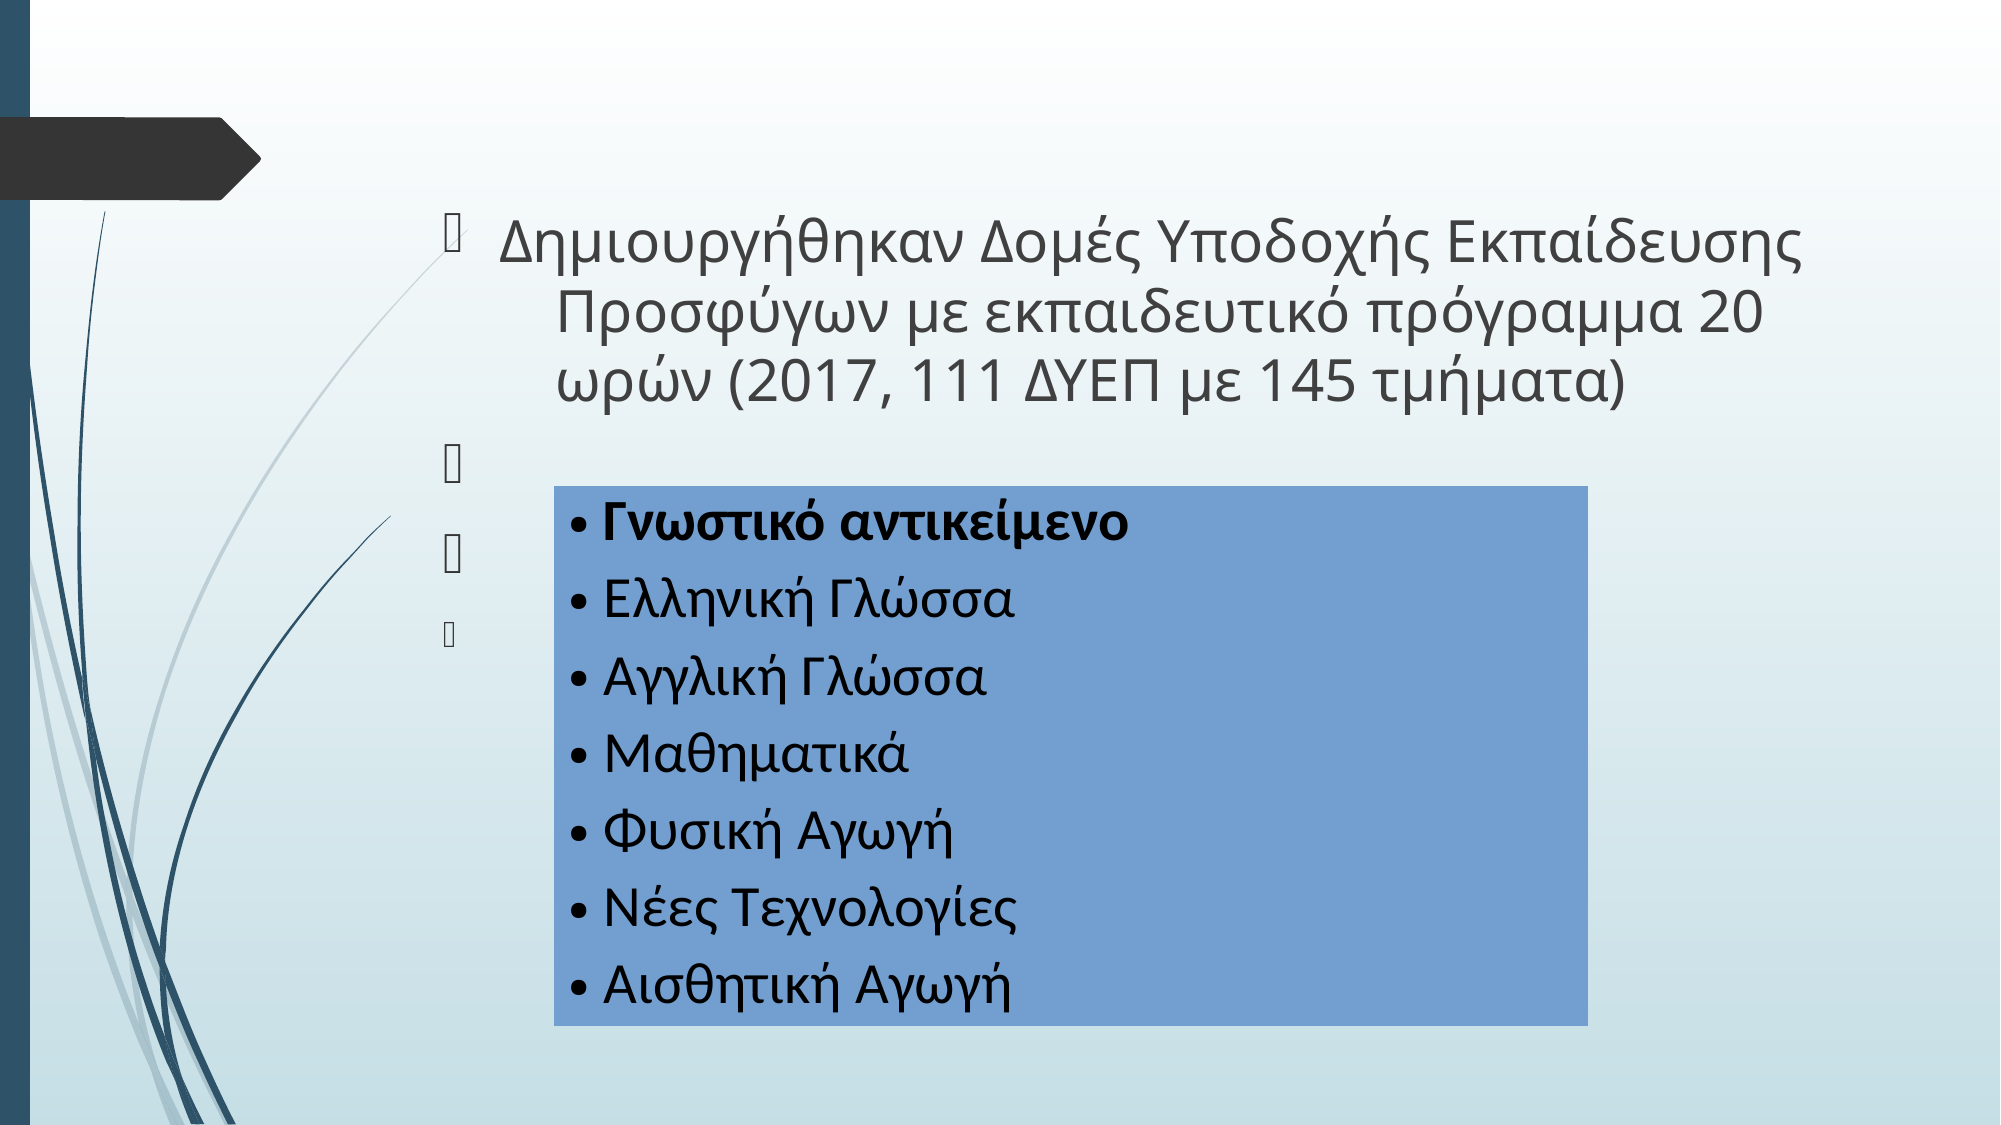

# Δημιουργήθηκαν Δομές Υποδοχής Εκπαίδευσης Προσφύγων με εκπαιδευτικό πρόγραμμα 20 ωρών (2017, 111 ΔΥΕΠ με 145 τμήματα)
| Γνωστικό αντικείμενο |
| --- |
| Ελληνική Γλώσσα |
| Αγγλική Γλώσσα |
| Μαθηματικά |
| Φυσική Αγωγή |
| Νέες Τεχνολογίες |
| Αισθητική Αγωγή |